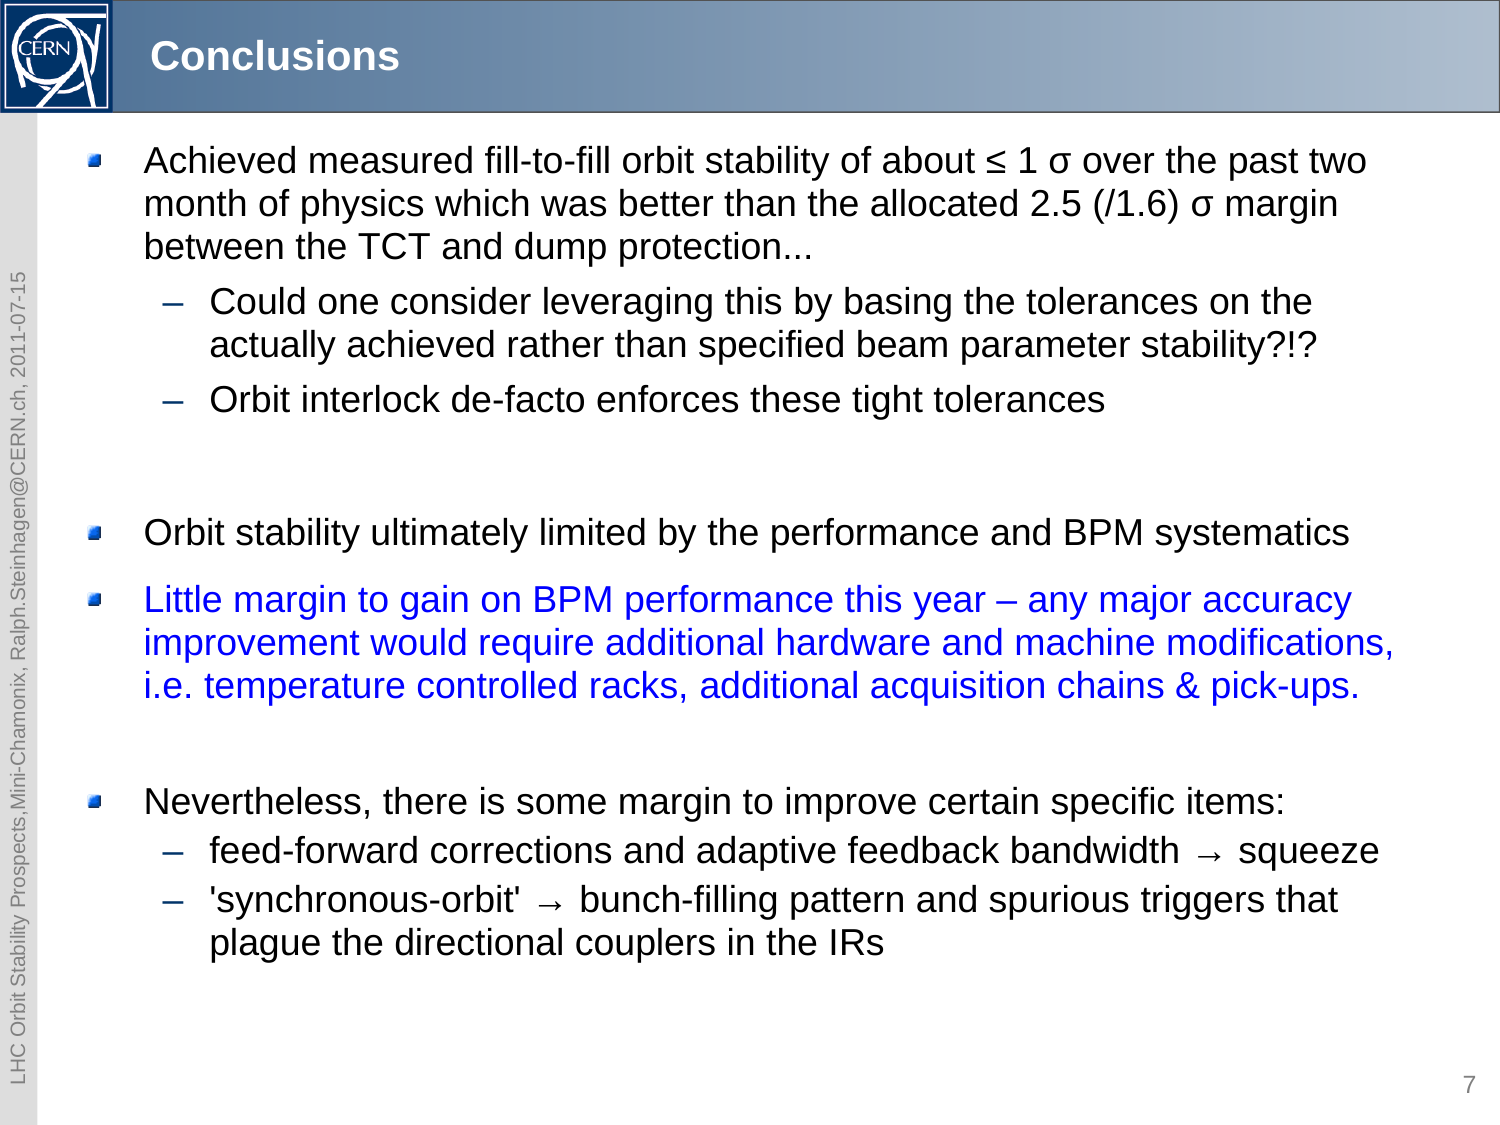

# Conclusions
Achieved measured fill-to-fill orbit stability of about ≤ 1 σ over the past two month of physics which was better than the allocated 2.5 (/1.6) σ margin between the TCT and dump protection...
Could one consider leveraging this by basing the tolerances on the actually achieved rather than specified beam parameter stability?!?
Orbit interlock de-facto enforces these tight tolerances
Orbit stability ultimately limited by the performance and BPM systematics
Little margin to gain on BPM performance this year – any major accuracy improvement would require additional hardware and machine modifications, i.e. temperature controlled racks, additional acquisition chains & pick-ups.
Nevertheless, there is some margin to improve certain specific items:
feed-forward corrections and adaptive feedback bandwidth → squeeze
'synchronous-orbit' → bunch-filling pattern and spurious triggers that plague the directional couplers in the IRs